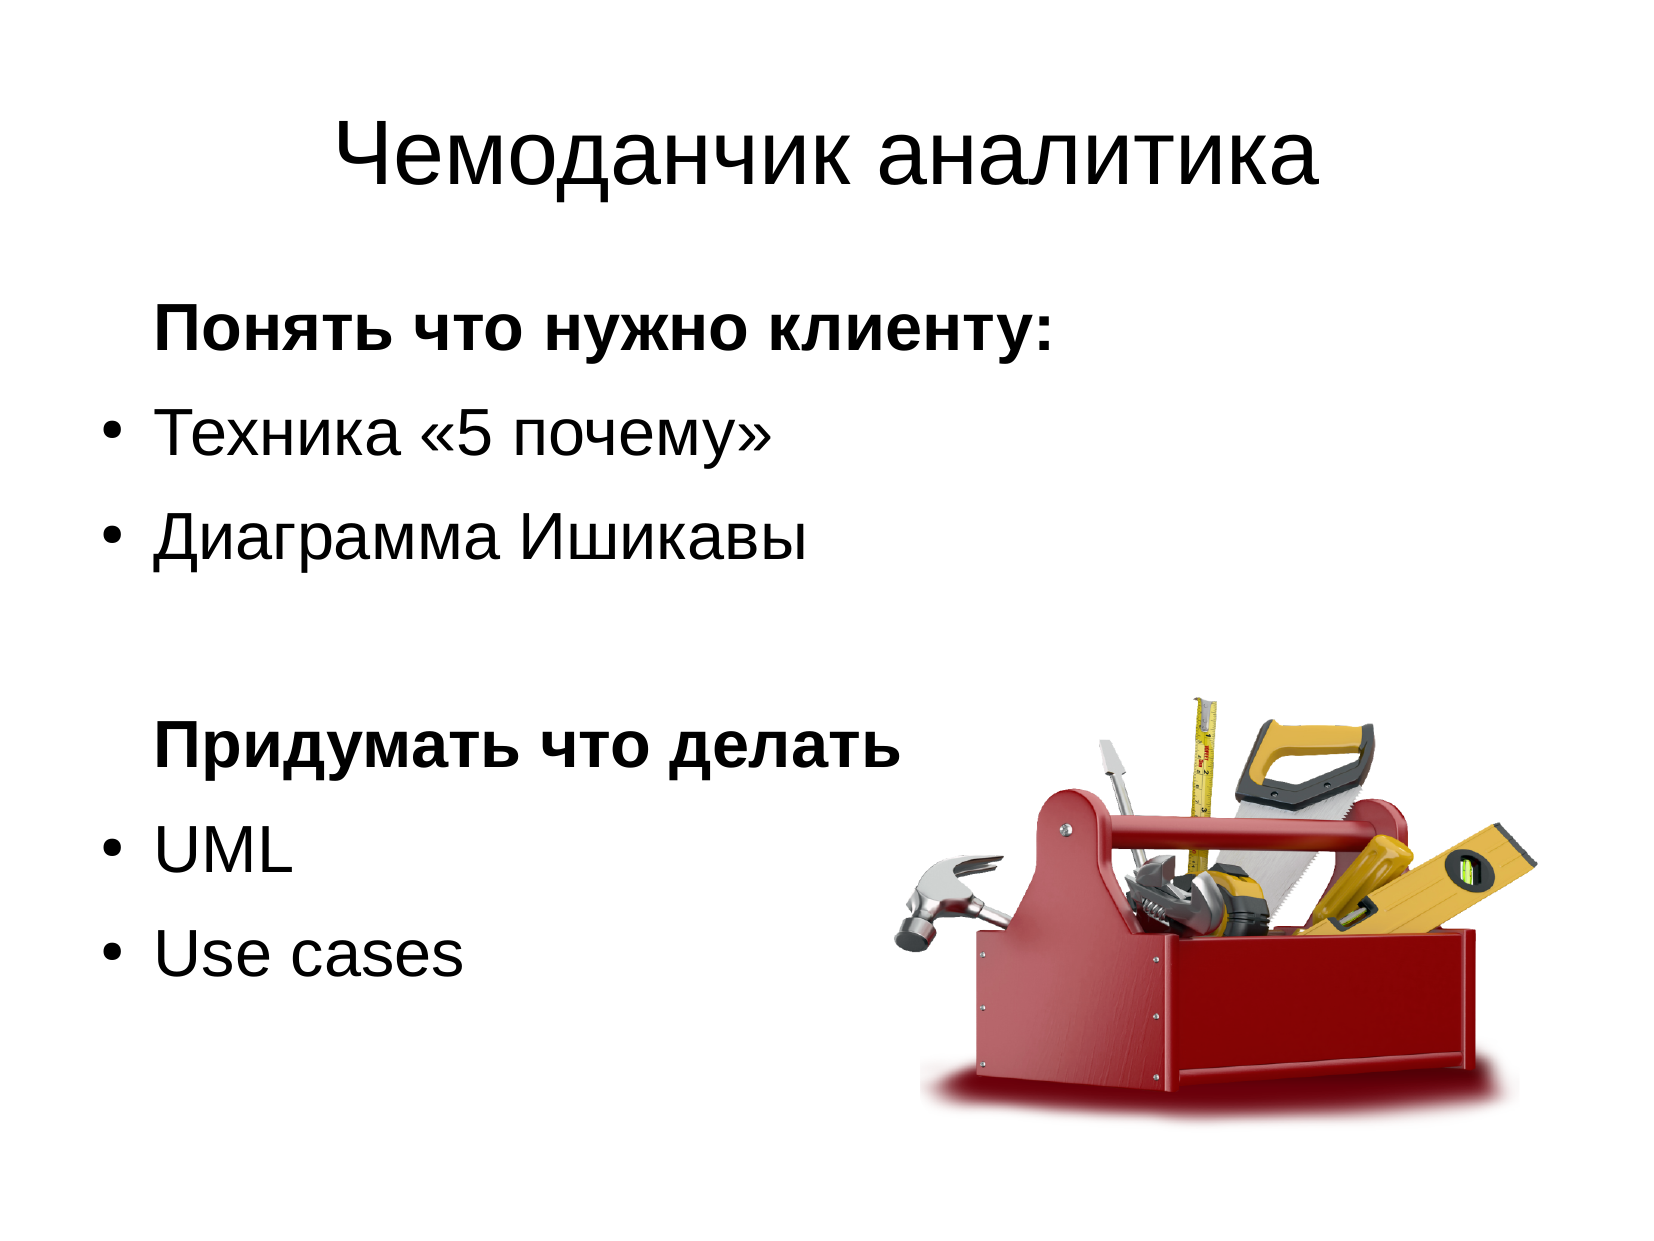

# Чемоданчик аналитика
Понять что нужно клиенту:
Техника «5 почему»
Диаграмма Ишикавы
Придумать что делать
UML
Use cases